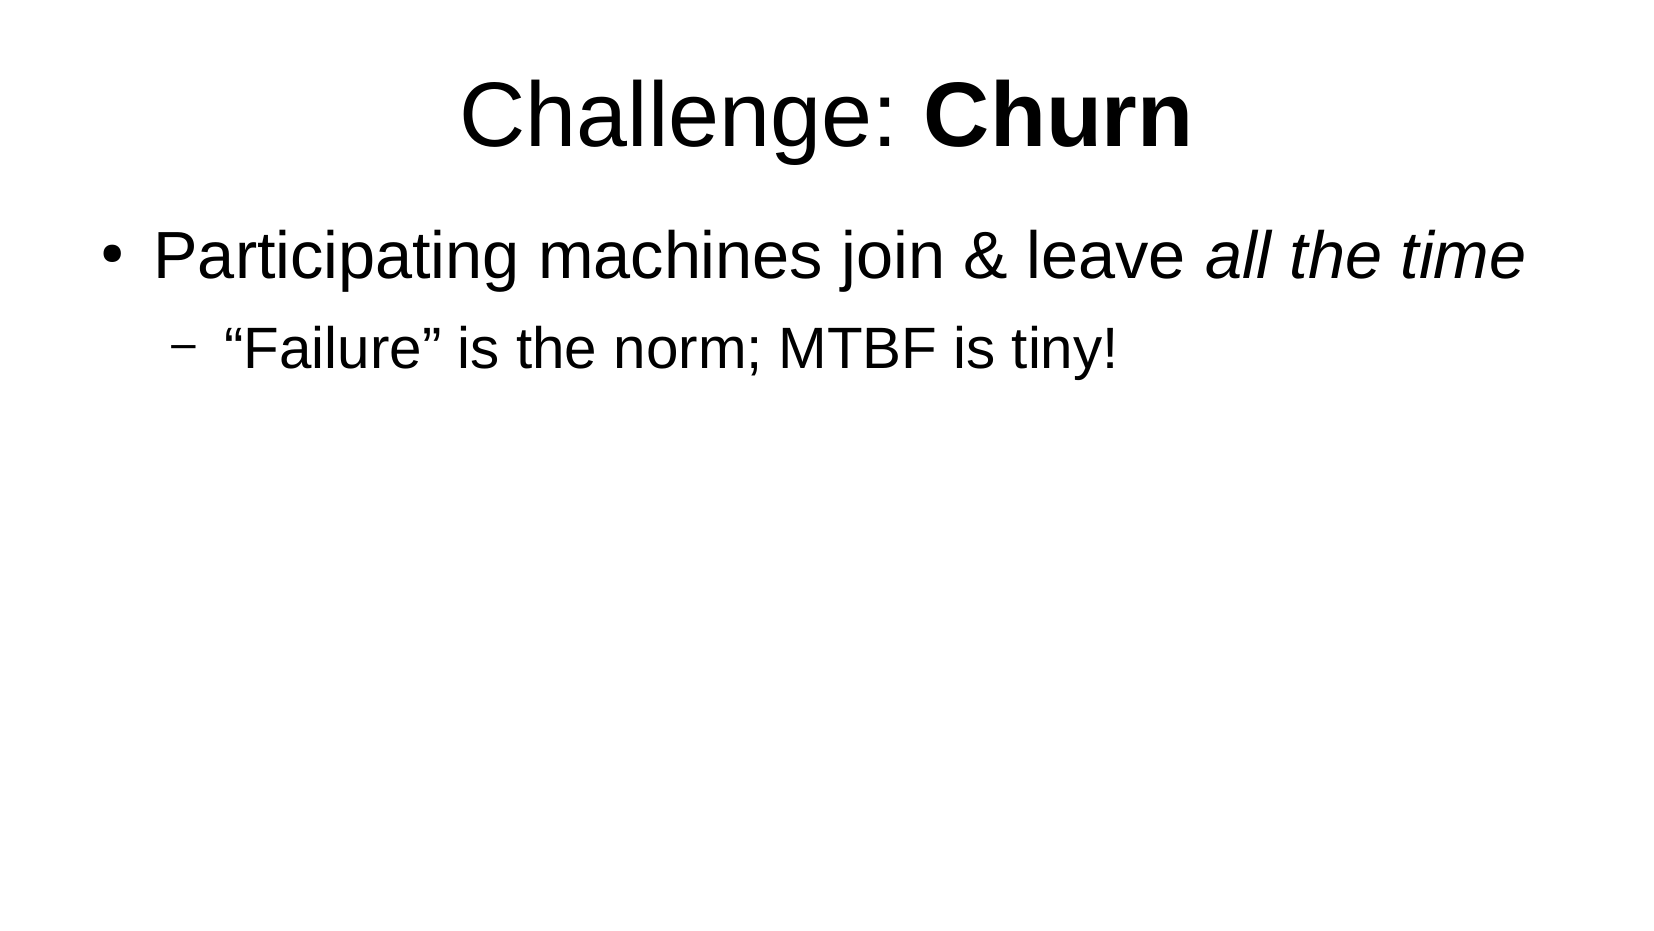

# Challenge: Churn
Participating machines join & leave all the time
“Failure” is the norm; MTBF is tiny!